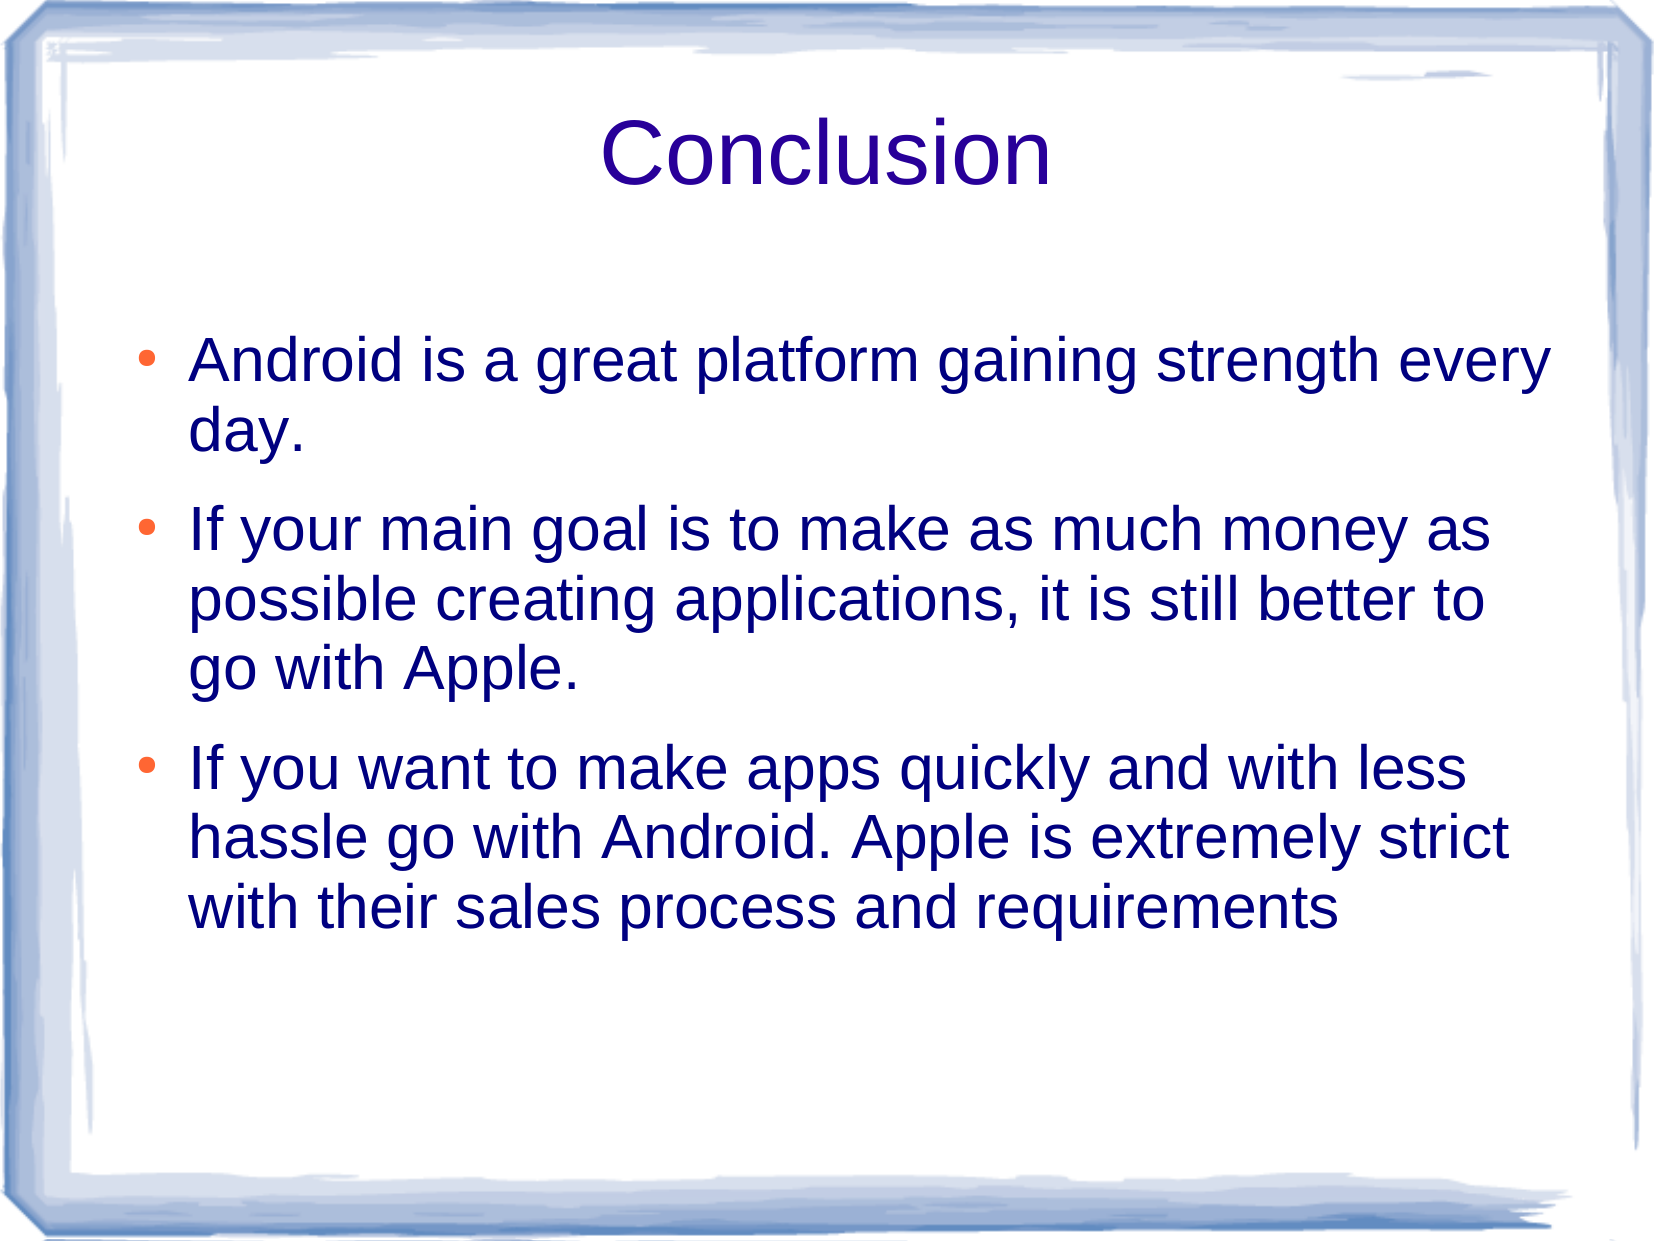

# Conclusion
Android is a great platform gaining strength every day.
If your main goal is to make as much money as possible creating applications, it is still better to go with Apple.
If you want to make apps quickly and with less hassle go with Android. Apple is extremely strict with their sales process and requirements